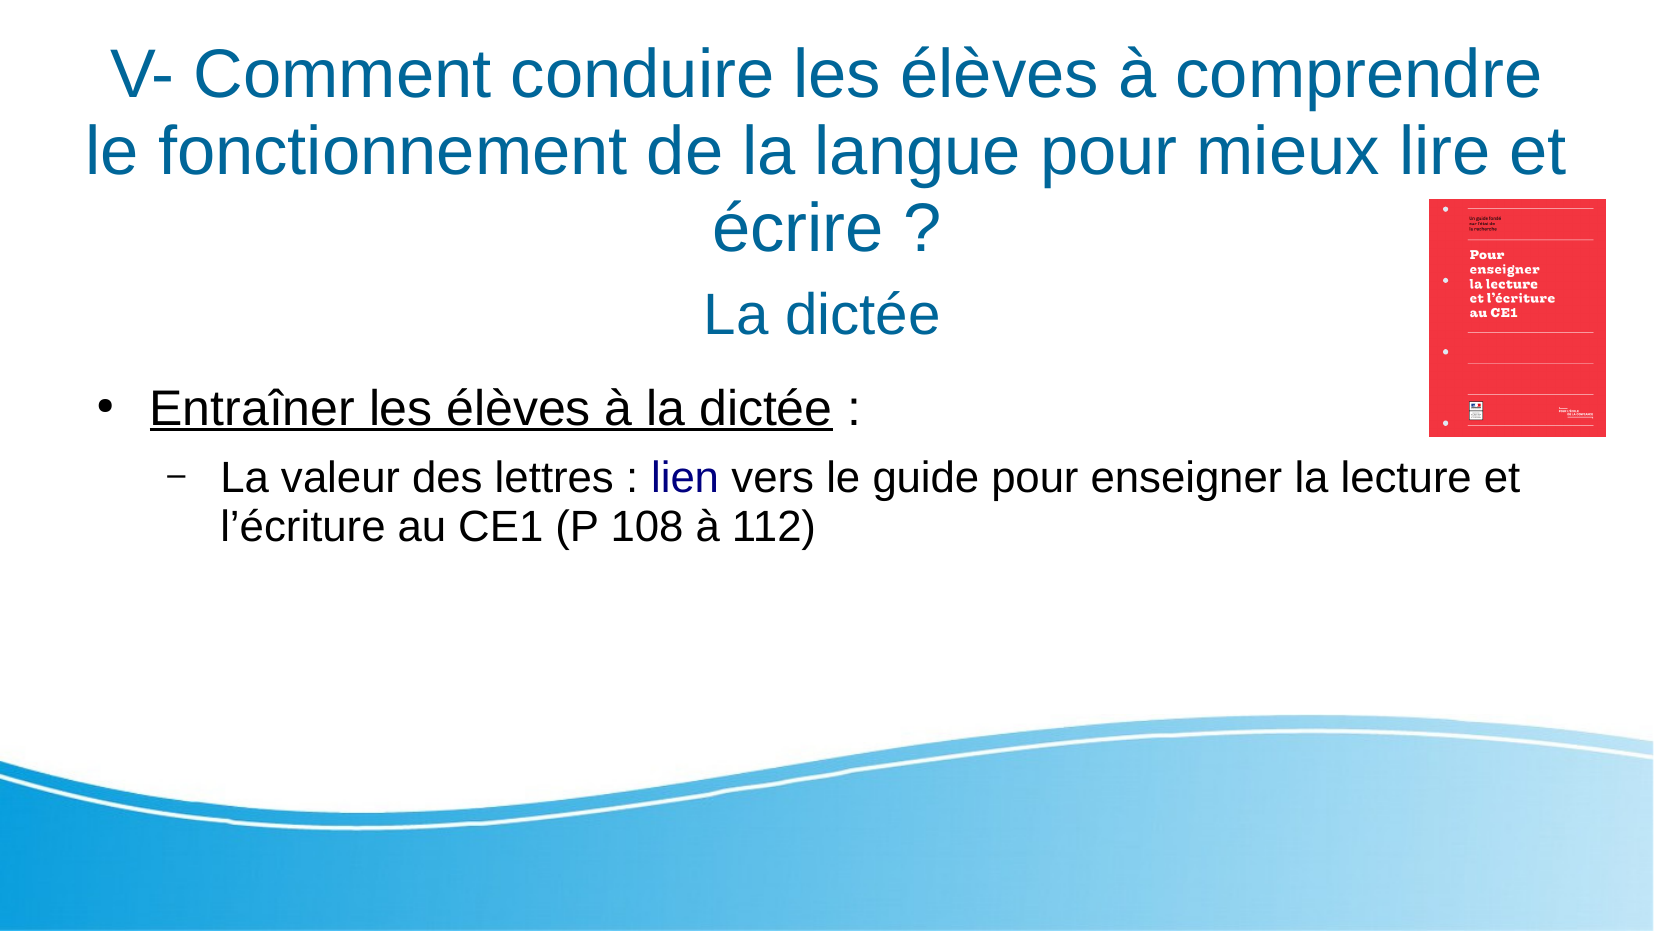

# V- Comment conduire les élèves à comprendre le fonctionnement de la langue pour mieux lire et écrire ?
La dictée
Entraîner les élèves à la dictée :
La valeur des lettres : lien vers le guide pour enseigner la lecture et l’écriture au CE1 (P 108 à 112)